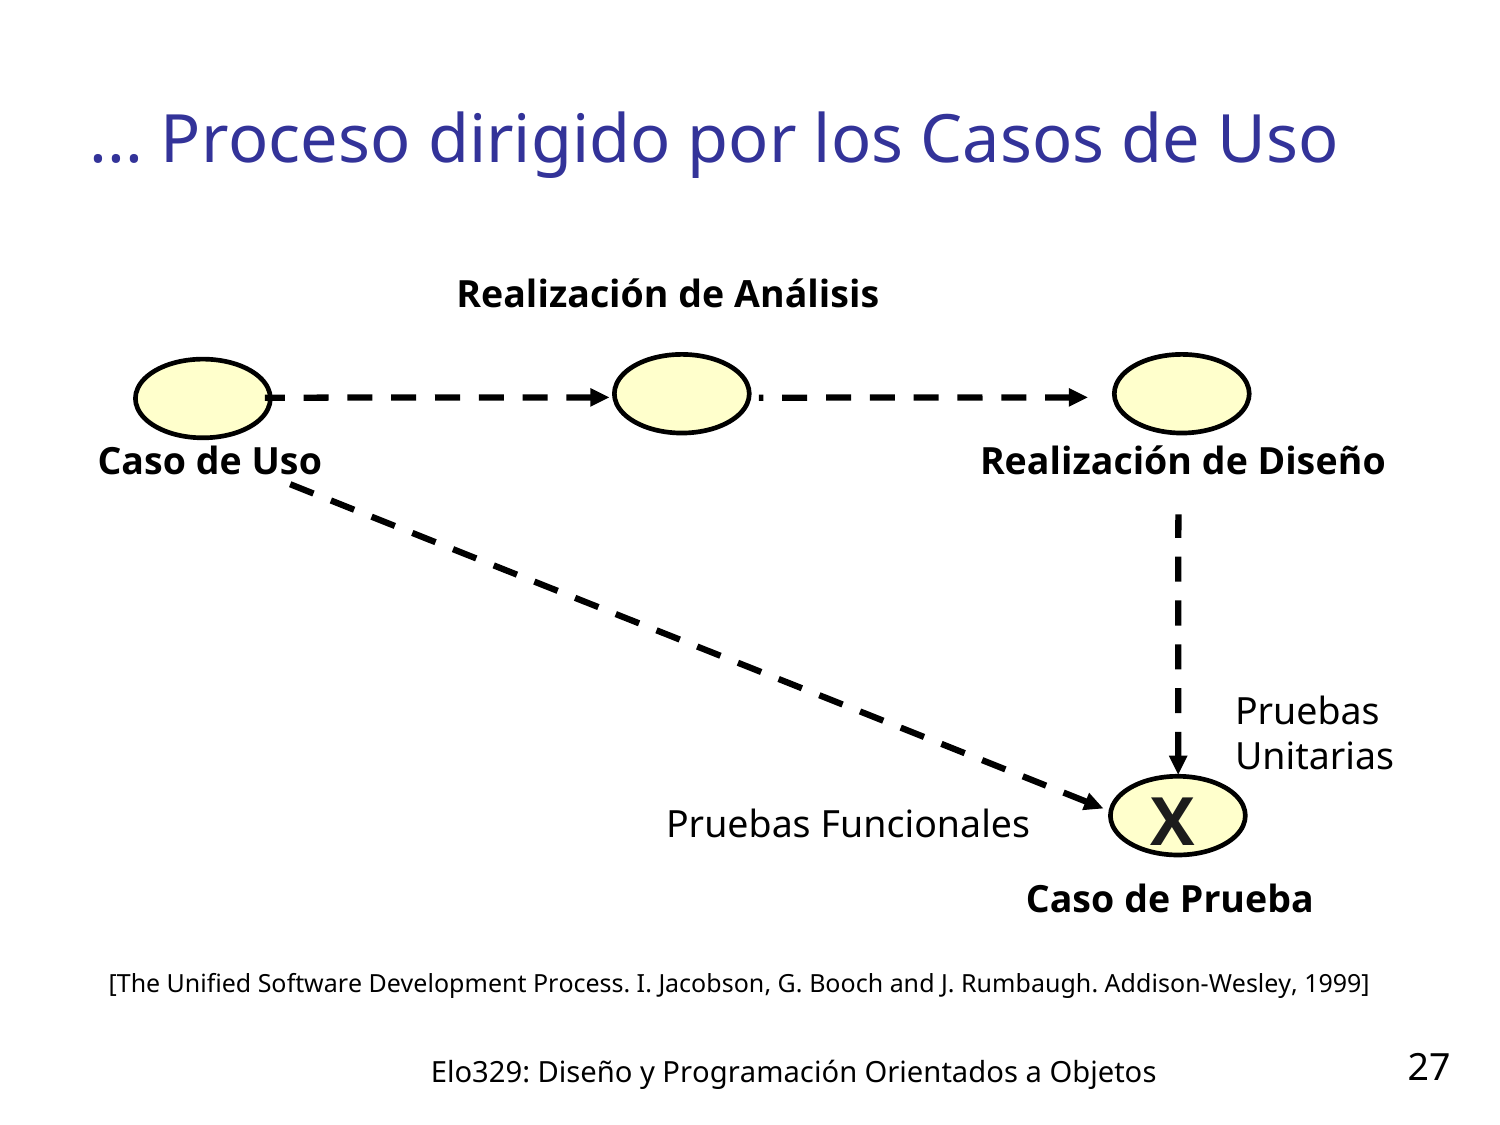

# ... Proceso dirigido por los Casos de Uso
Realización de Análisis
Caso de Uso
Realización de Diseño
Pruebas
Unitarias
X
Pruebas Funcionales
Caso de Prueba
[The Unified Software Development Process. I. Jacobson, G. Booch and J. Rumbaugh. Addison-Wesley, 1999]
ELO329: Diseño y Programación Orientadas a Objetos
27